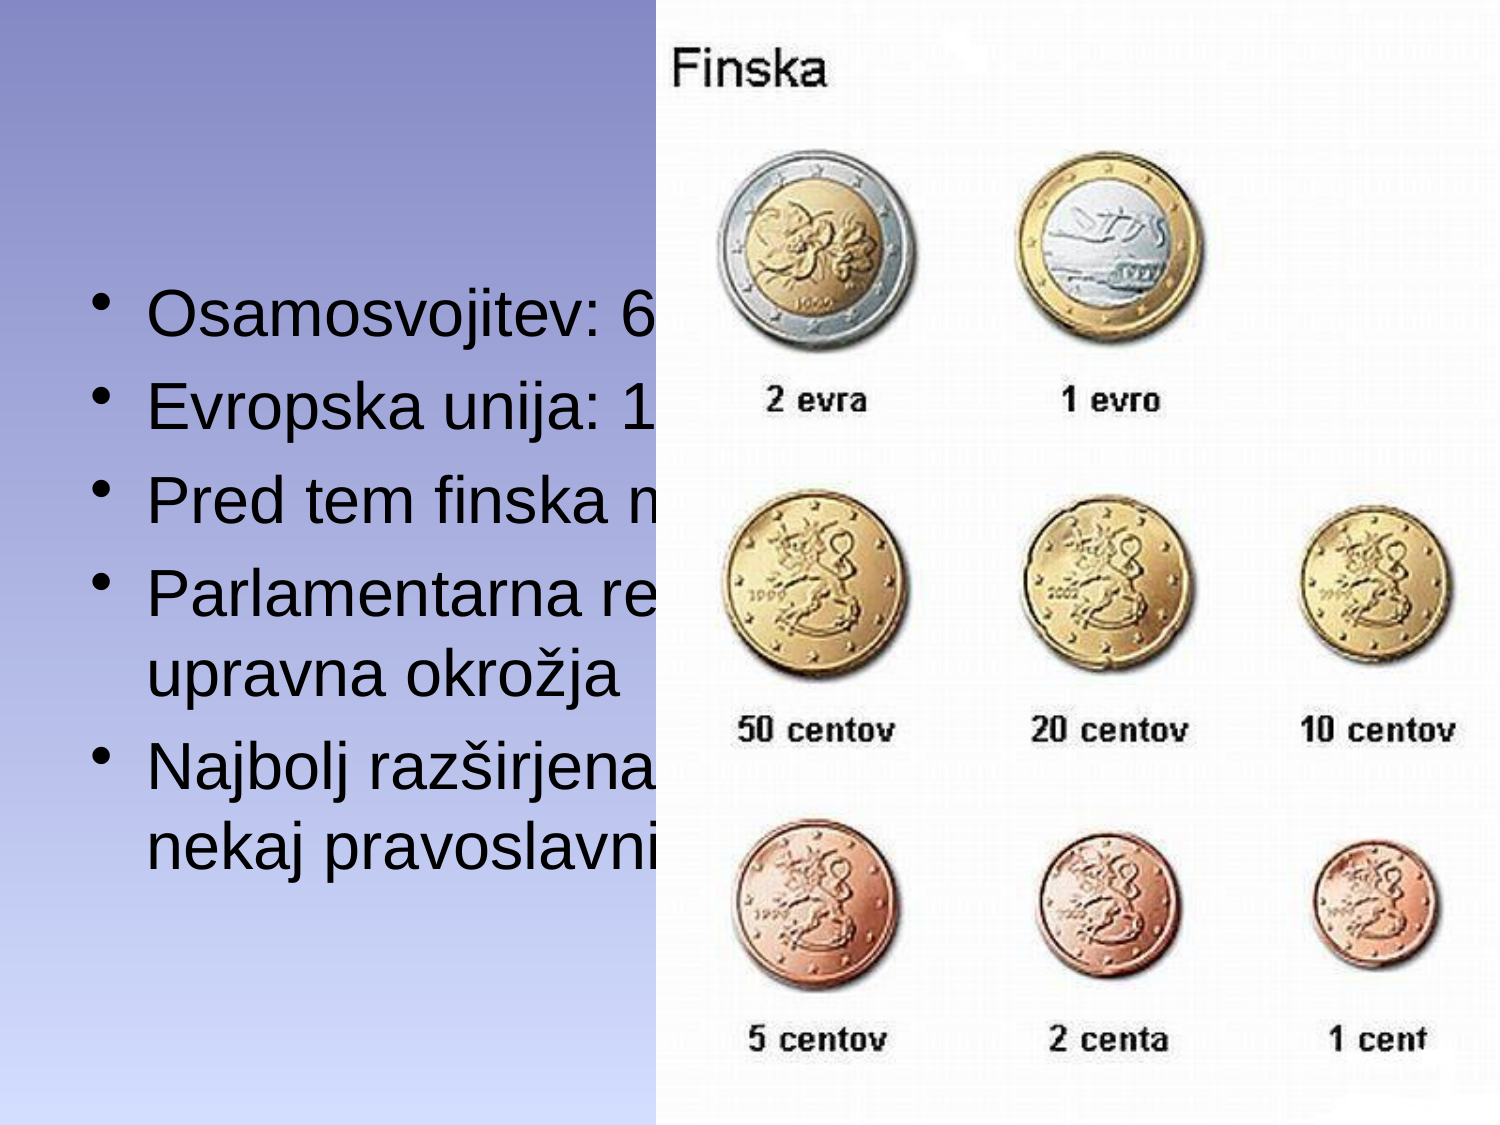

#
Osamosvojitev: 6. december 1917
Evropska unija: 1995
Pred tem finska marka, zdaj evro
Parlamentarna republika, 12 provinc  upravna okrožja
Najbolj razširjena protestantska vera, nekaj pravoslavnih manjšin